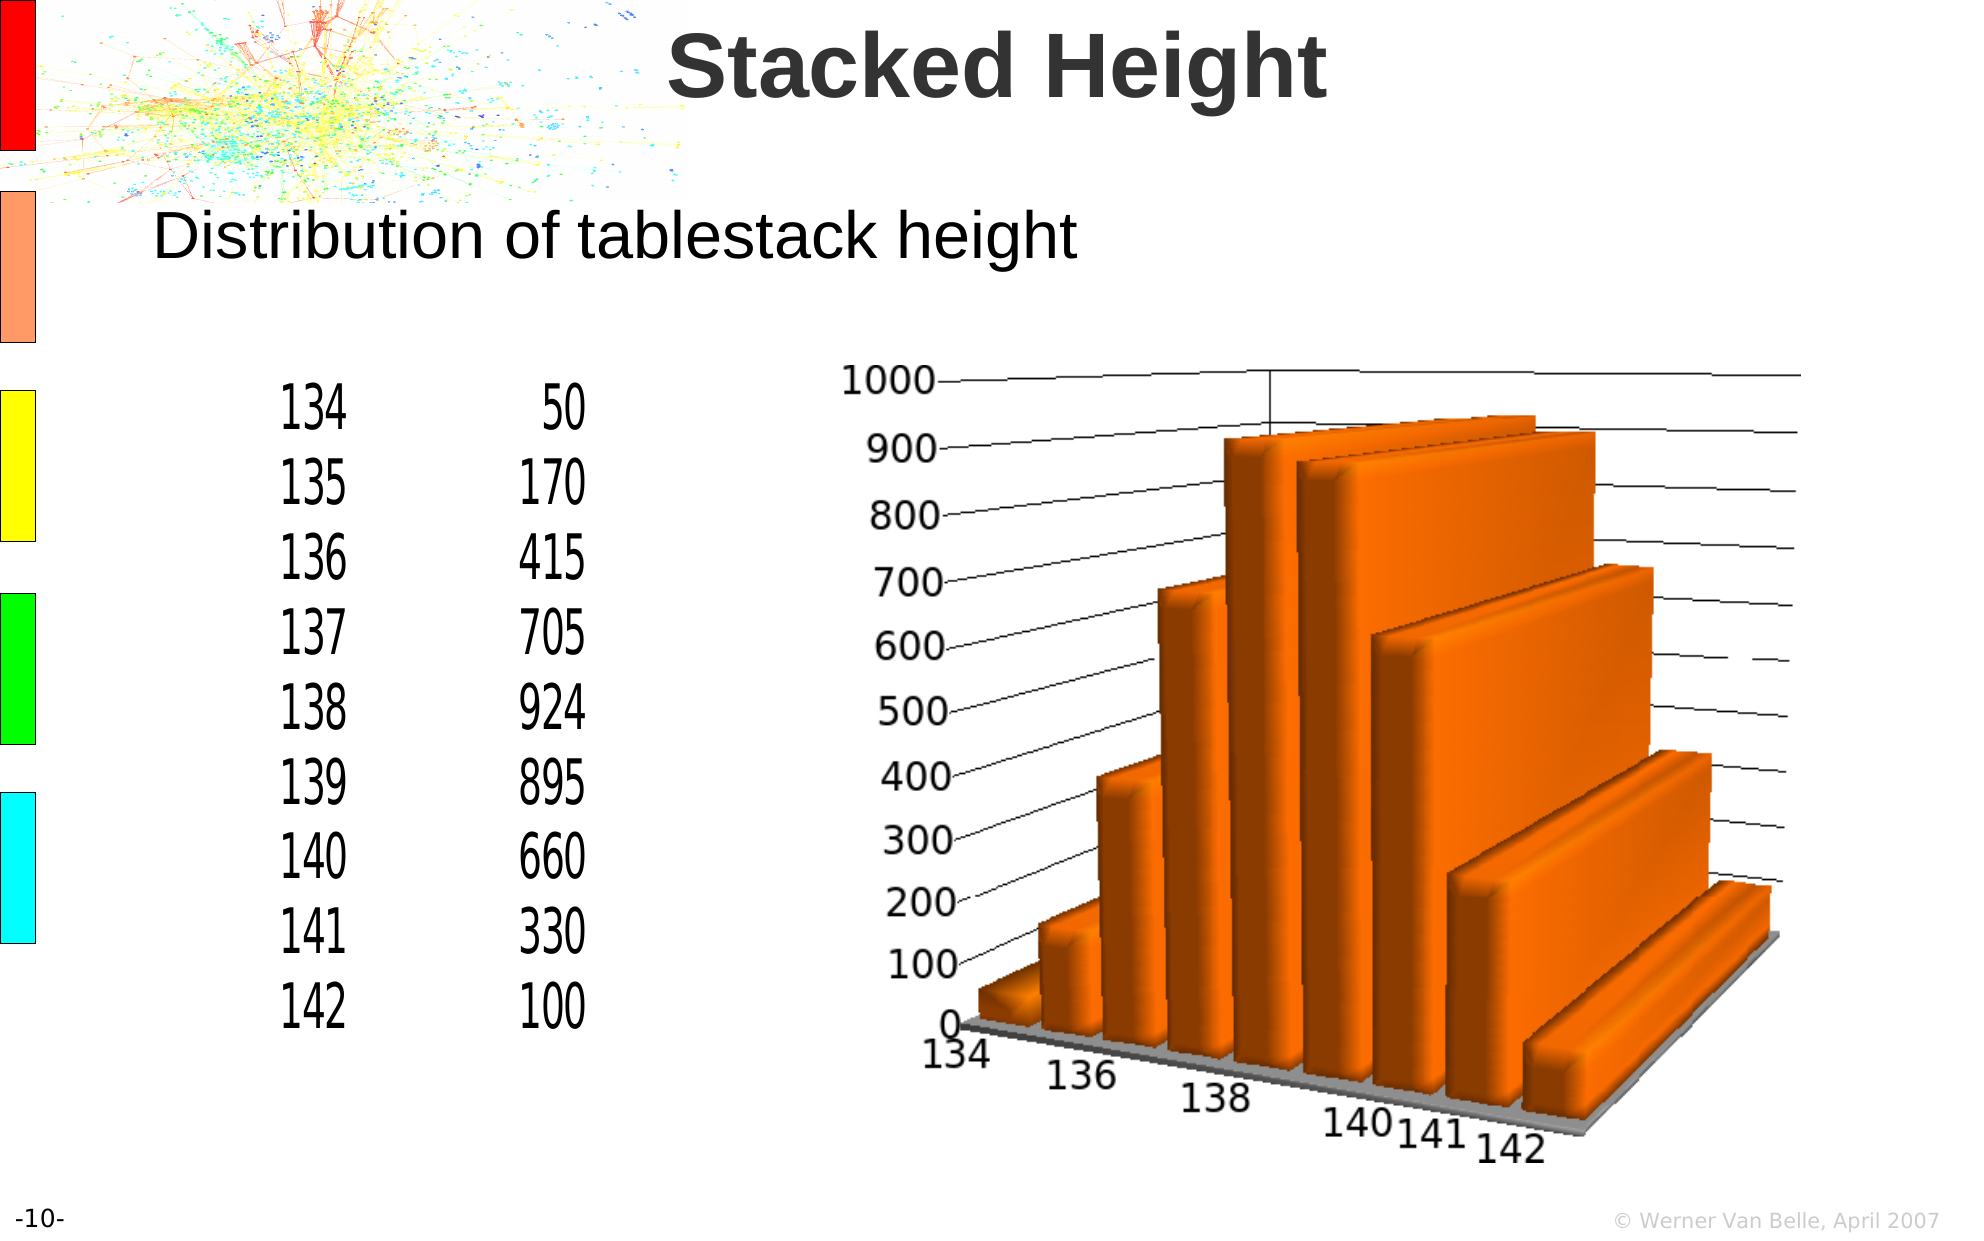

# Stacked Height
Distribution of tablestack height